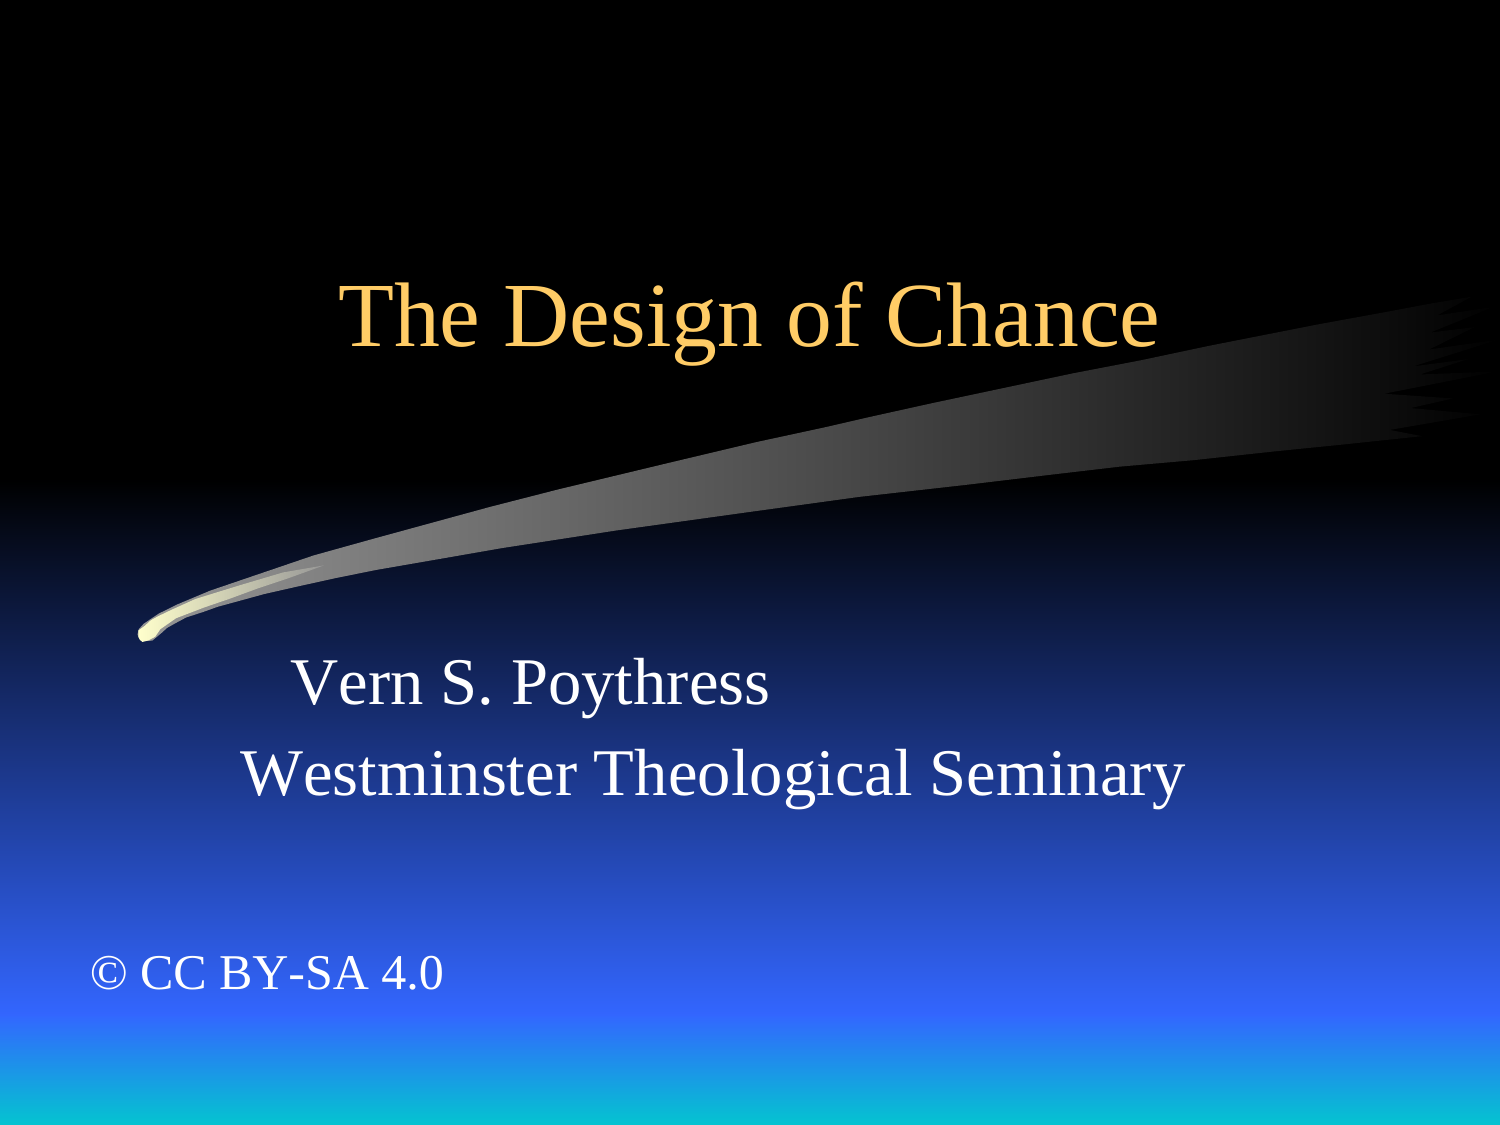

# The Design of Chance
 Vern S. Poythress
Westminster Theological Seminary
© CC BY-SA 4.0